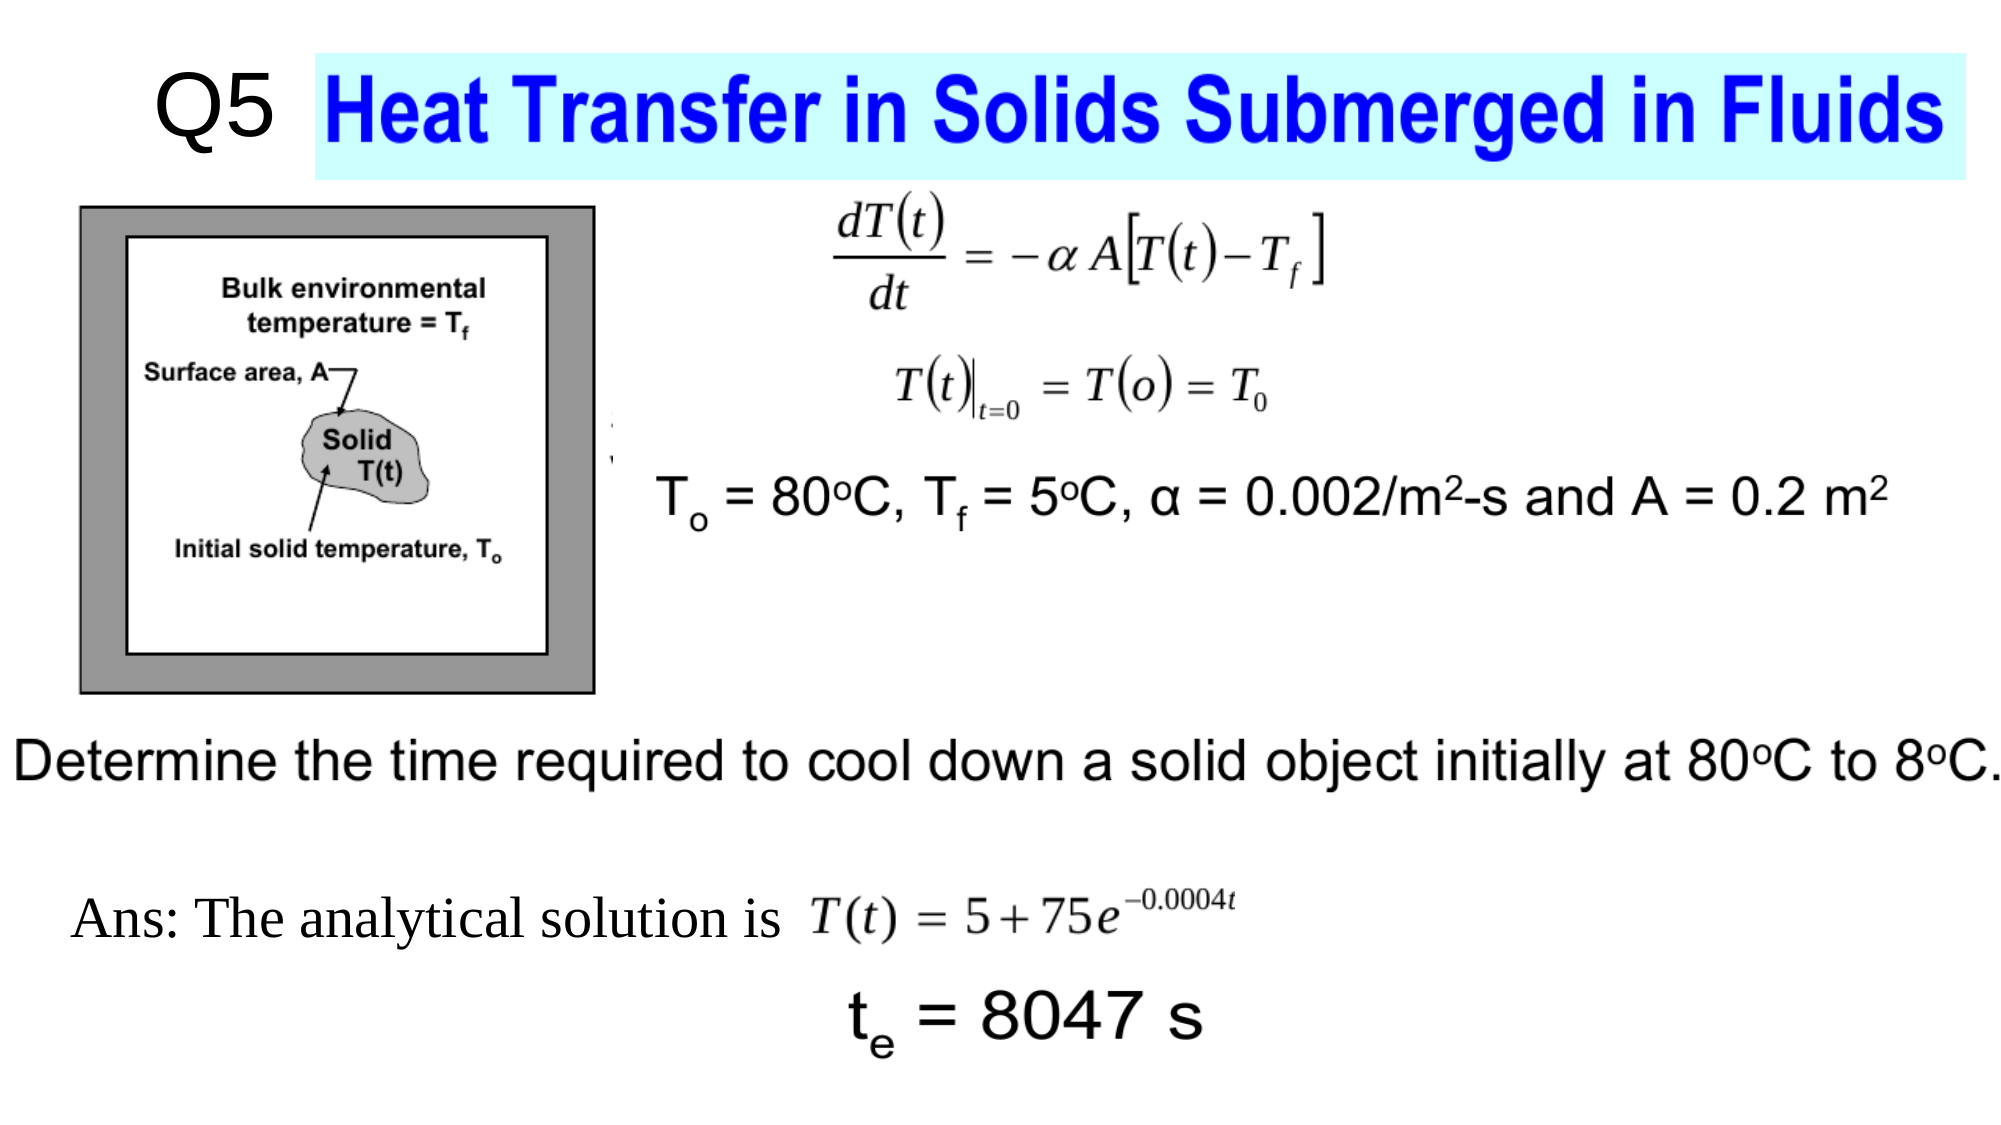

# Q5
Ans: The analytical solution is